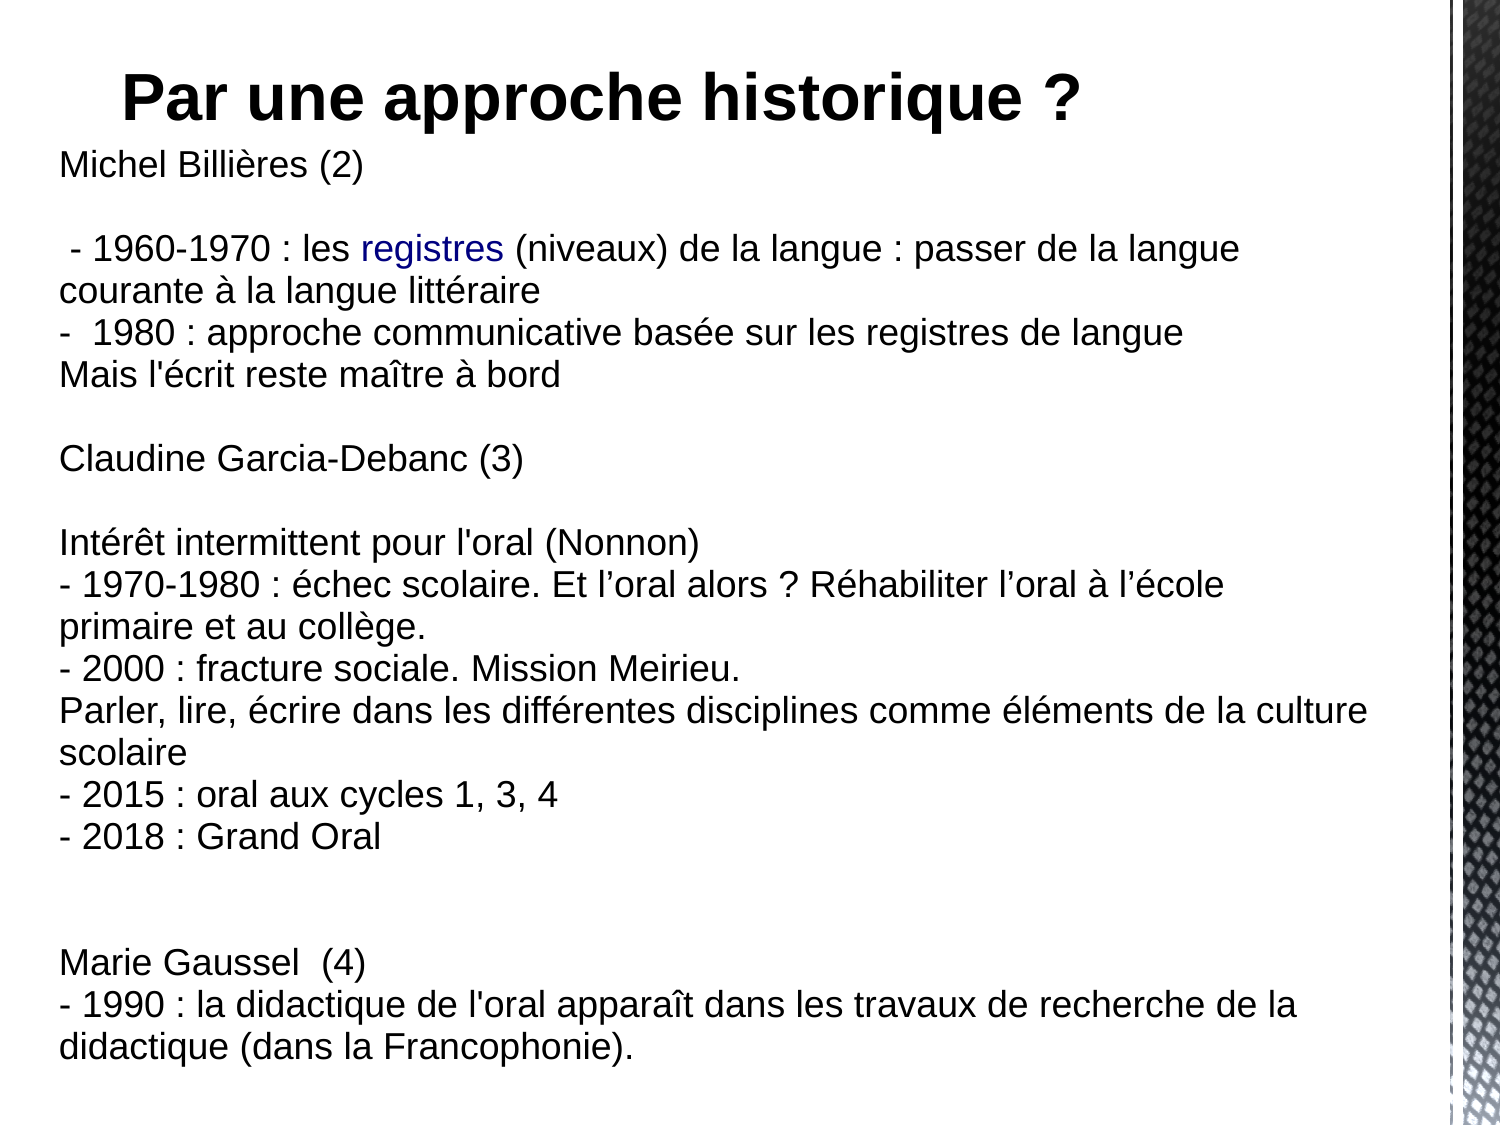

Par une approche historique ?
Michel Billières (2)
 - 1960-1970 : les registres (niveaux) de la langue : passer de la langue courante à la langue littéraire
- 1980 : approche communicative basée sur les registres de langue
Mais l'écrit reste maître à bord
Claudine Garcia-Debanc (3)
Intérêt intermittent pour l'oral (Nonnon)
- 1970-1980 : échec scolaire. Et l’oral alors ? Réhabiliter l’oral à l’école primaire et au collège.
- 2000 : fracture sociale. Mission Meirieu.
Parler, lire, écrire dans les différentes disciplines comme éléments de la culture scolaire
- 2015 : oral aux cycles 1, 3, 4
- 2018 : Grand Oral
Marie Gaussel (4)
- 1990 : la didactique de l'oral apparaît dans les travaux de recherche de la didactique (dans la Francophonie).